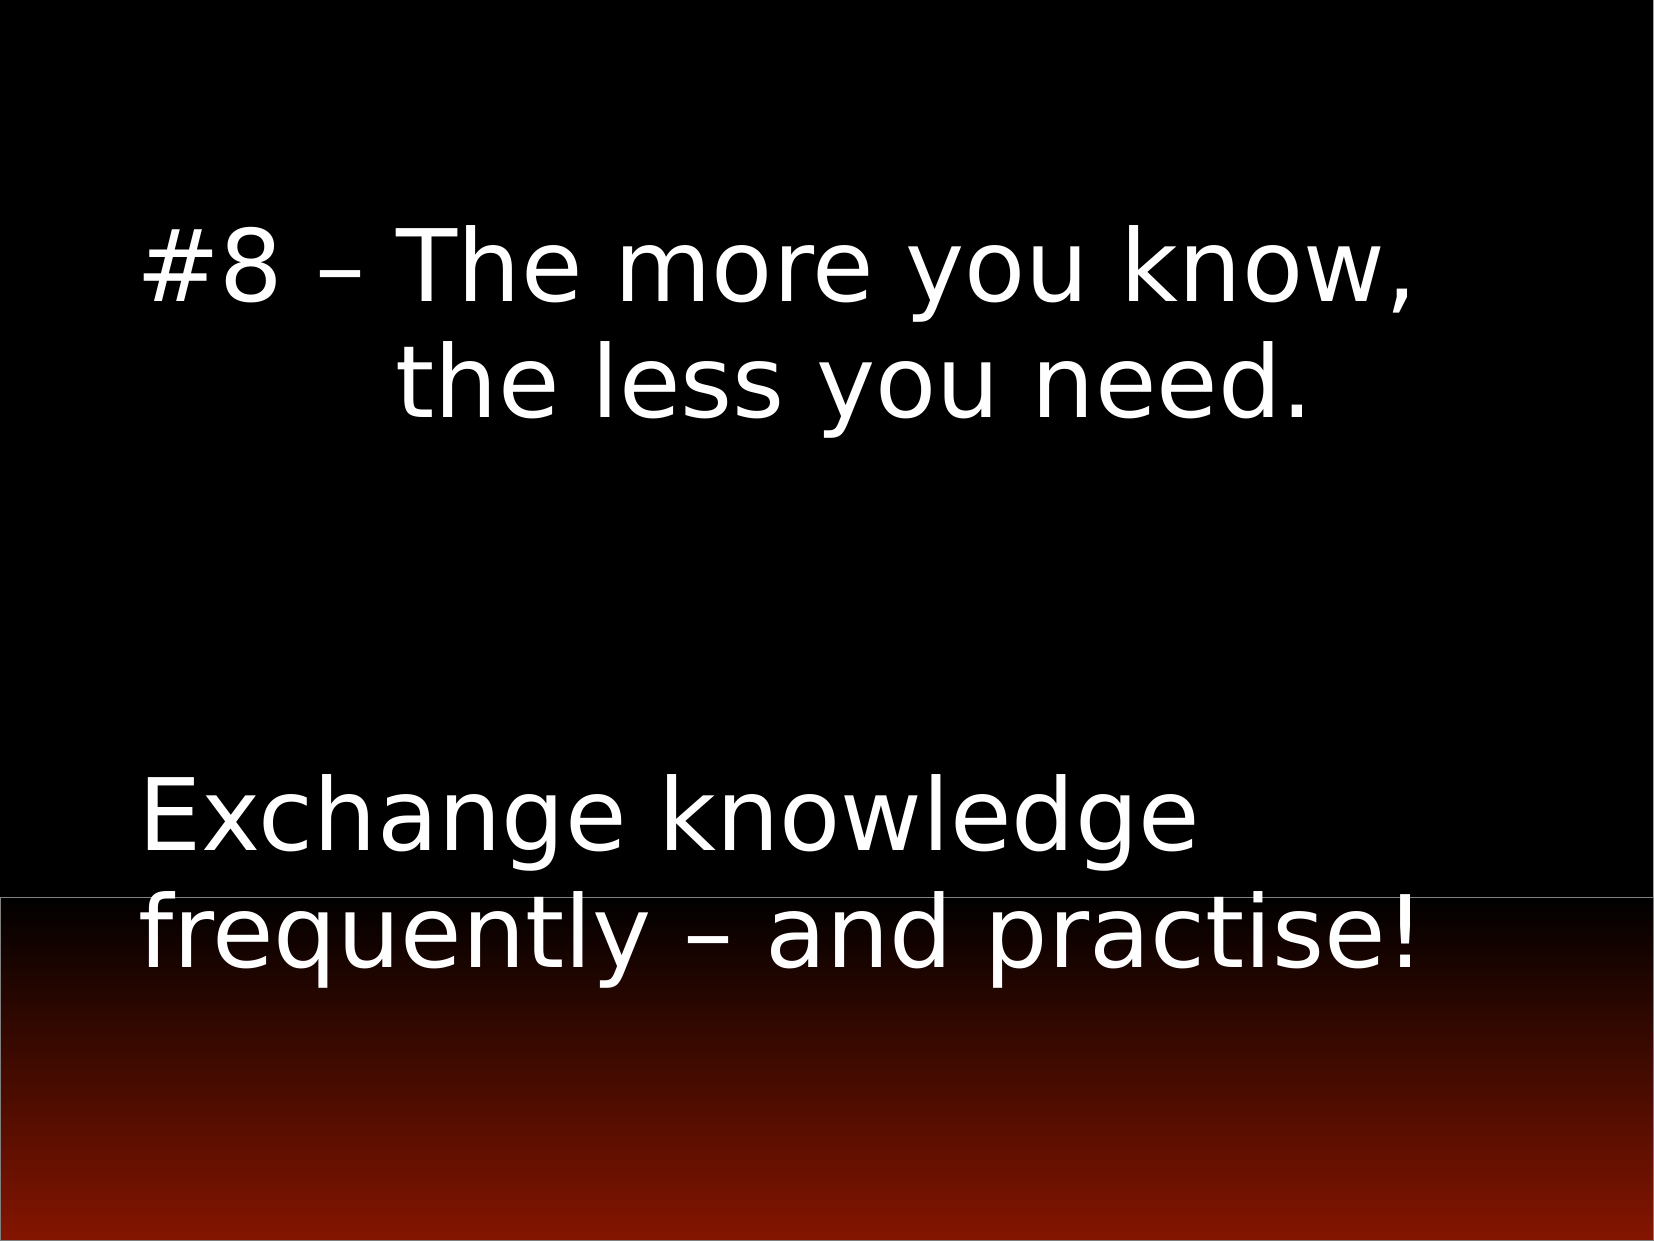

#8 – The more you know, the less you need.
Exchange knowledge frequently – and practise!